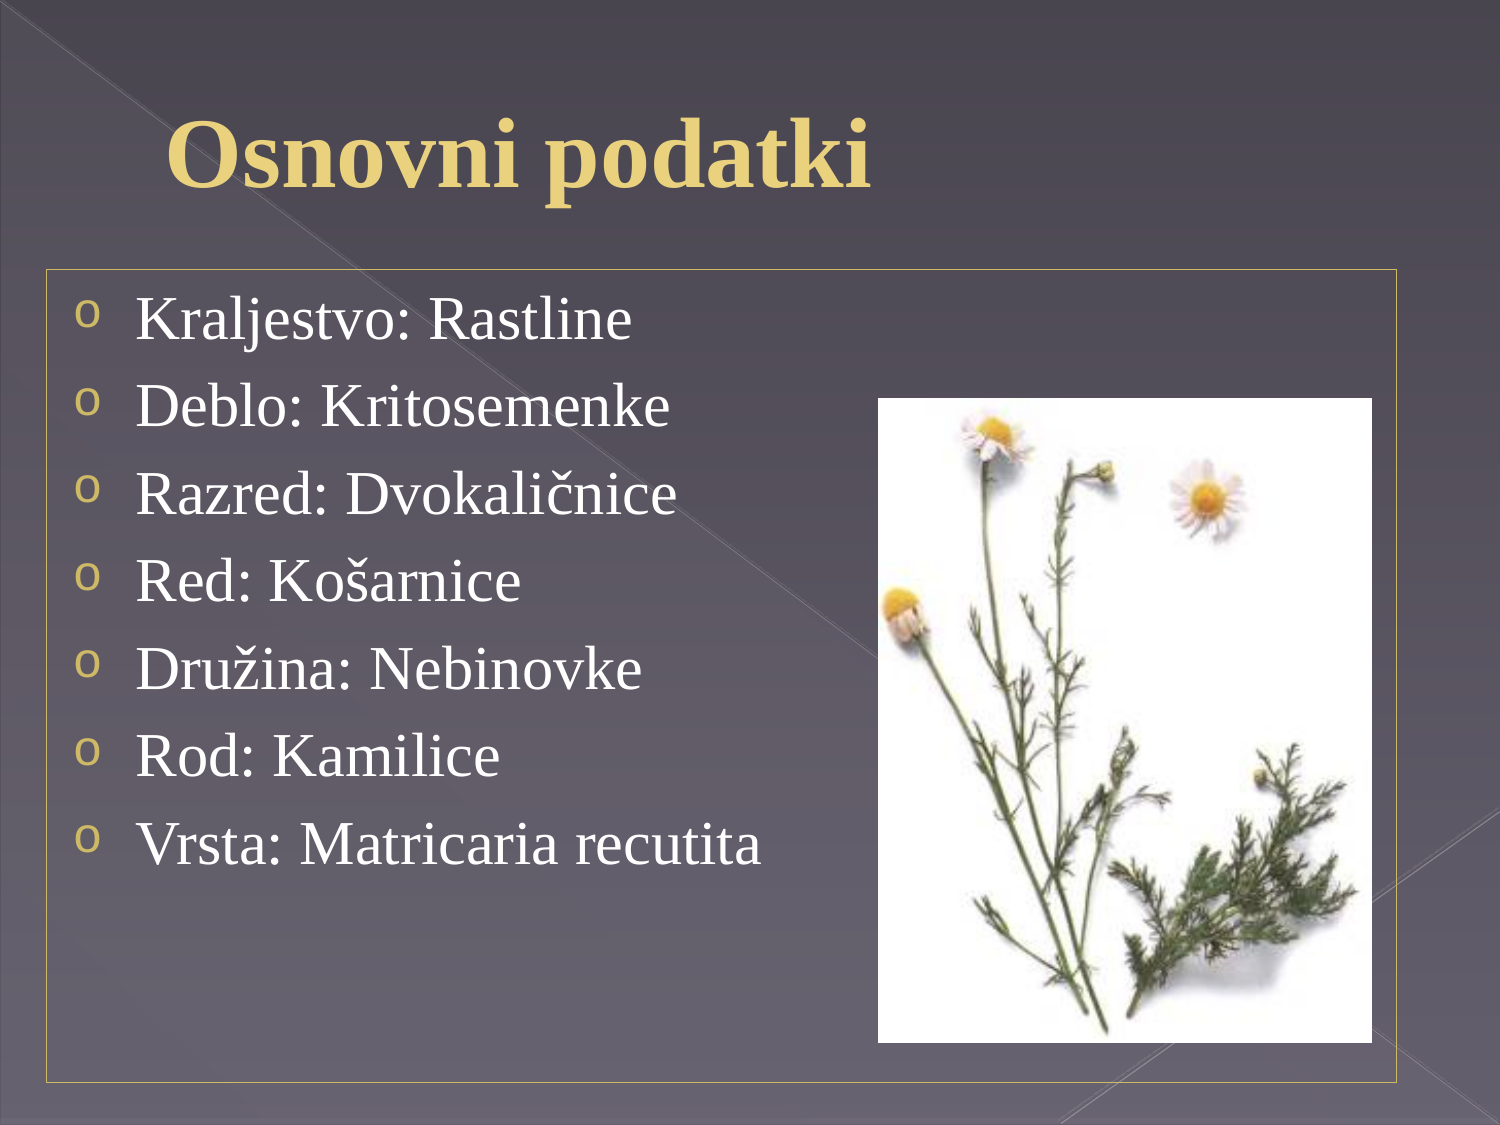

# Osnovni podatki
Kraljestvo: Rastline
Deblo: Kritosemenke
Razred: Dvokaličnice
Red: Košarnice
Družina: Nebinovke
Rod: Kamilice
Vrsta: Matricaria recutita